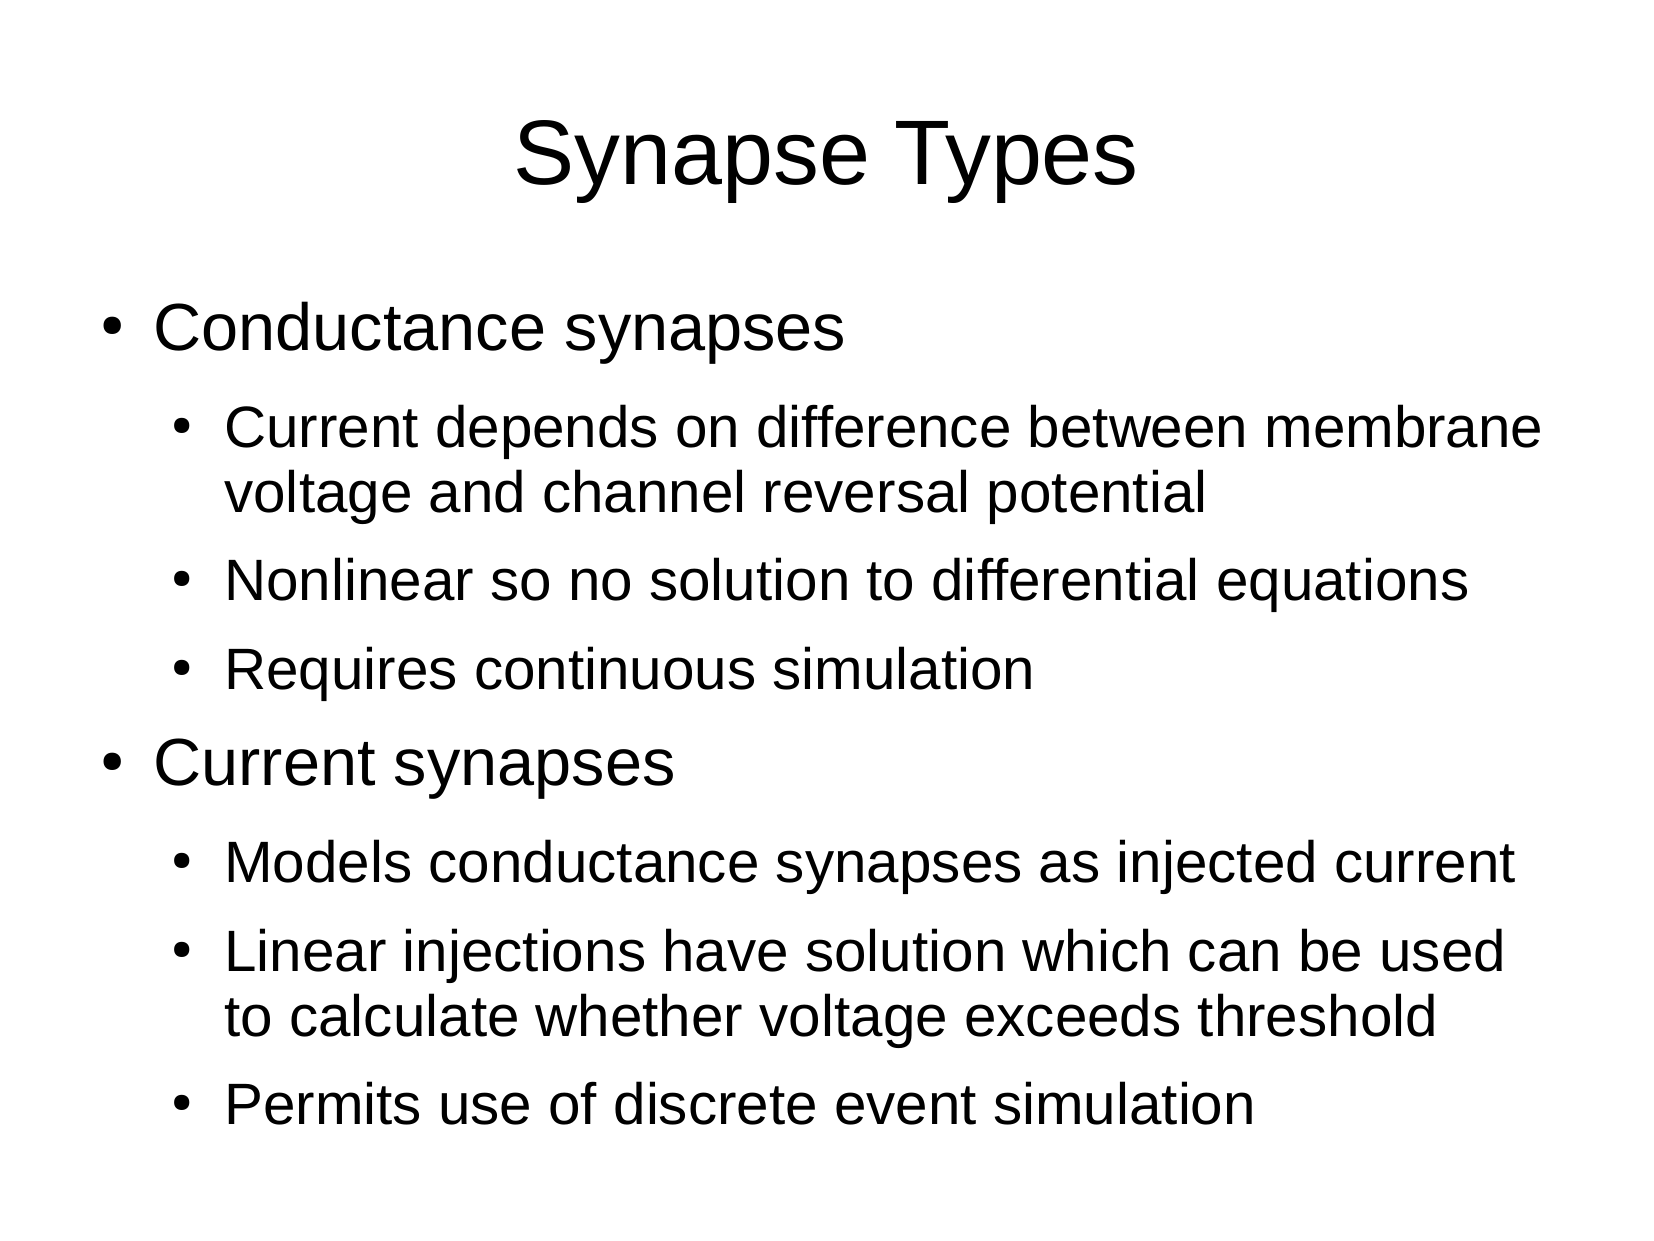

# Synapse Types
Conductance synapses
Current depends on difference between membrane voltage and channel reversal potential
Nonlinear so no solution to differential equations
Requires continuous simulation
Current synapses
Models conductance synapses as injected current
Linear injections have solution which can be used to calculate whether voltage exceeds threshold
Permits use of discrete event simulation